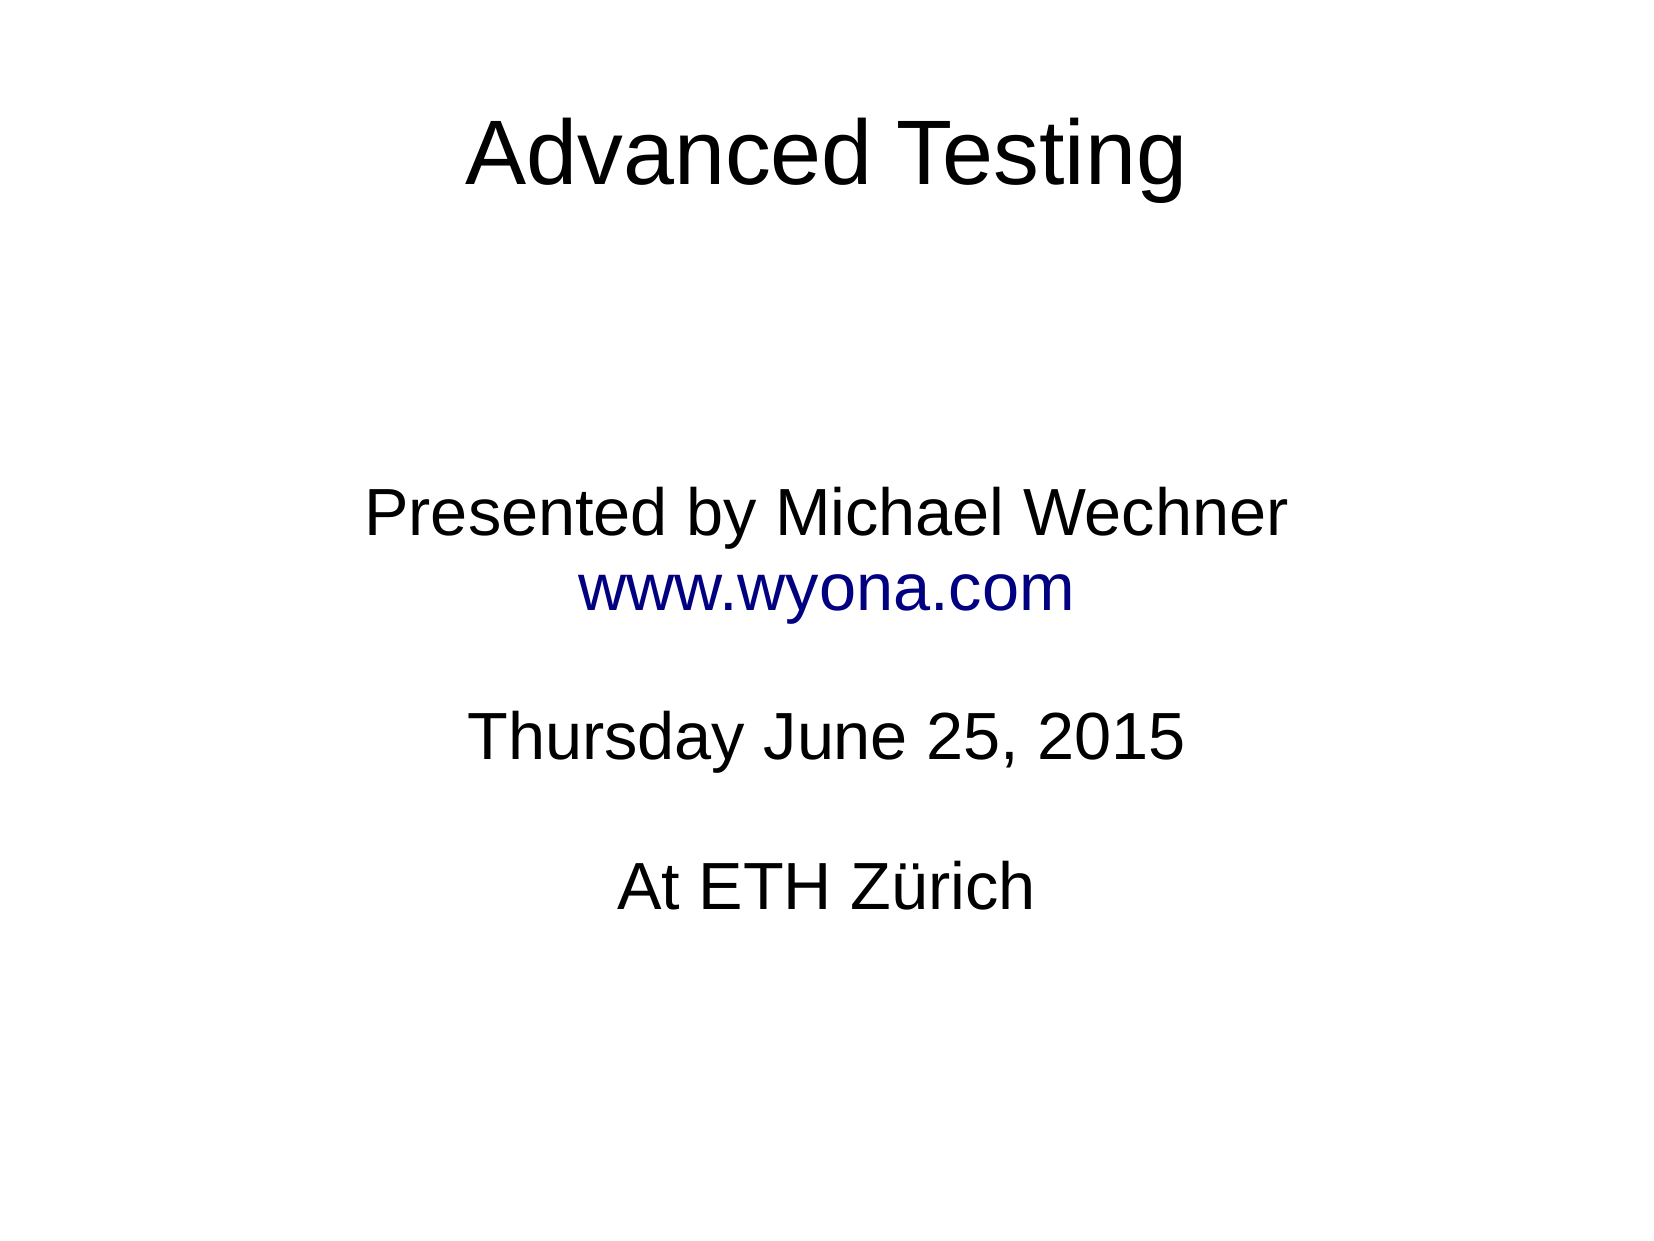

# Advanced Testing
Presented by Michael Wechner
www.wyona.com
Thursday June 25, 2015
At ETH Zürich